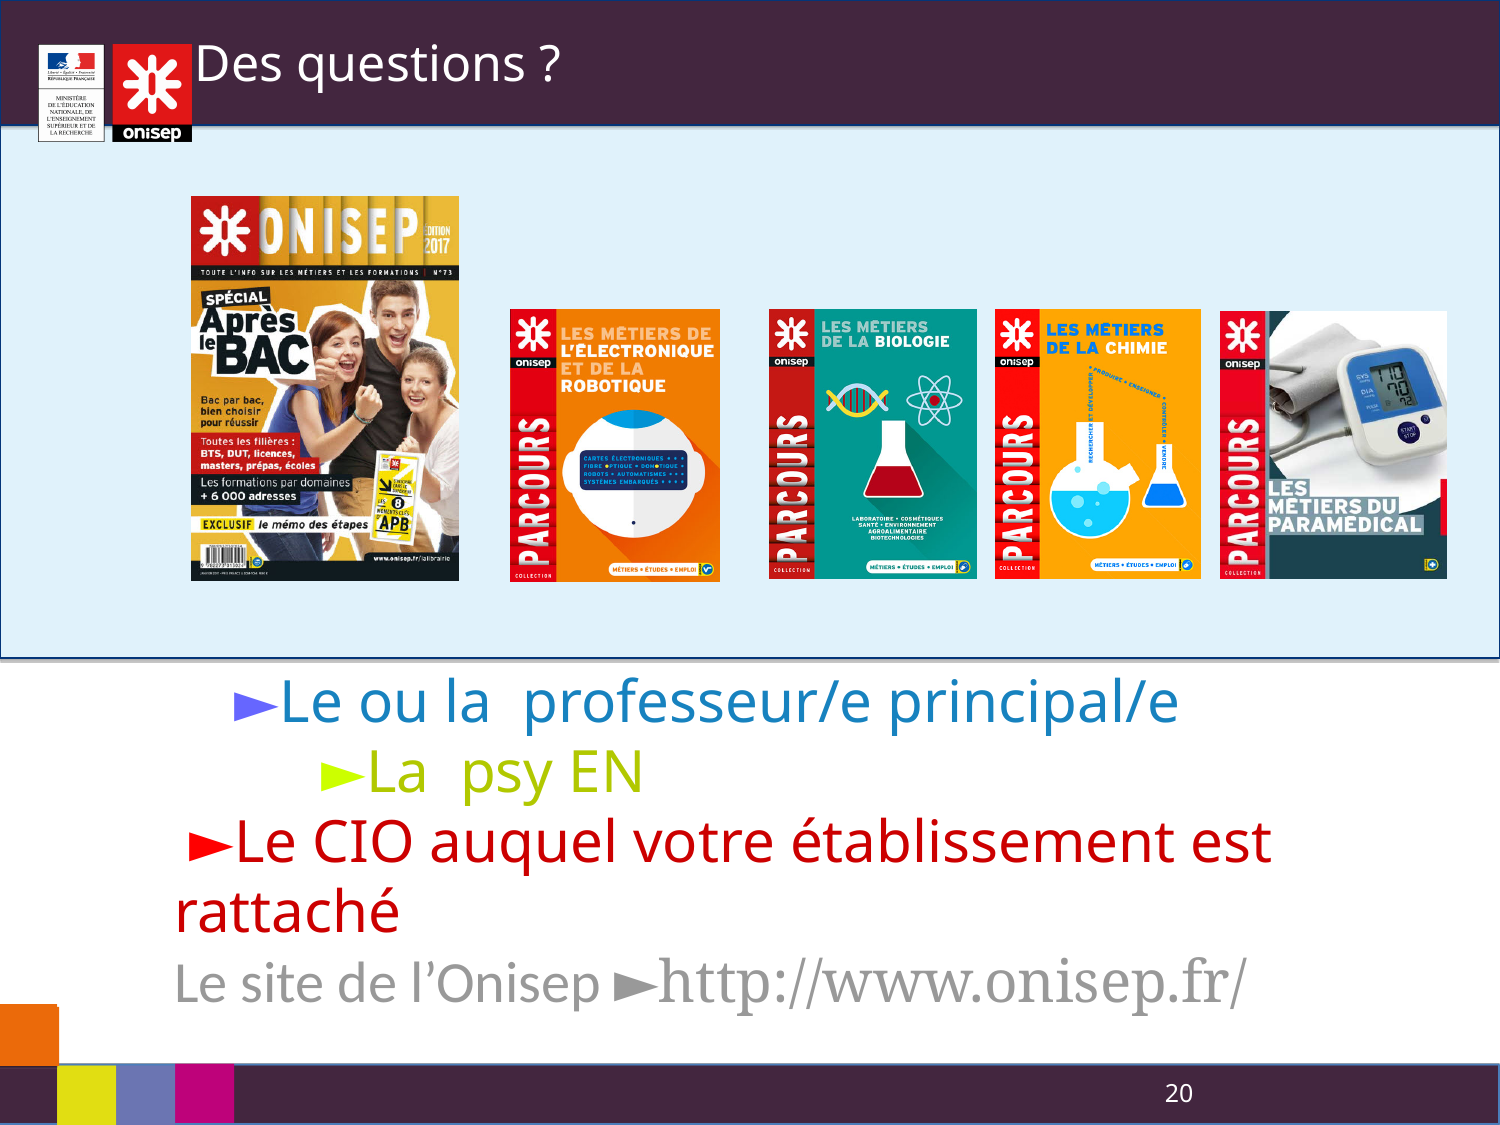

Des questions ?
 ►Le ou la professeur/e principal/e
		►La psy EN
 ►Le CIO auquel votre établissement est rattaché
Le site de l’Onisep ►http://www.onisep.fr/